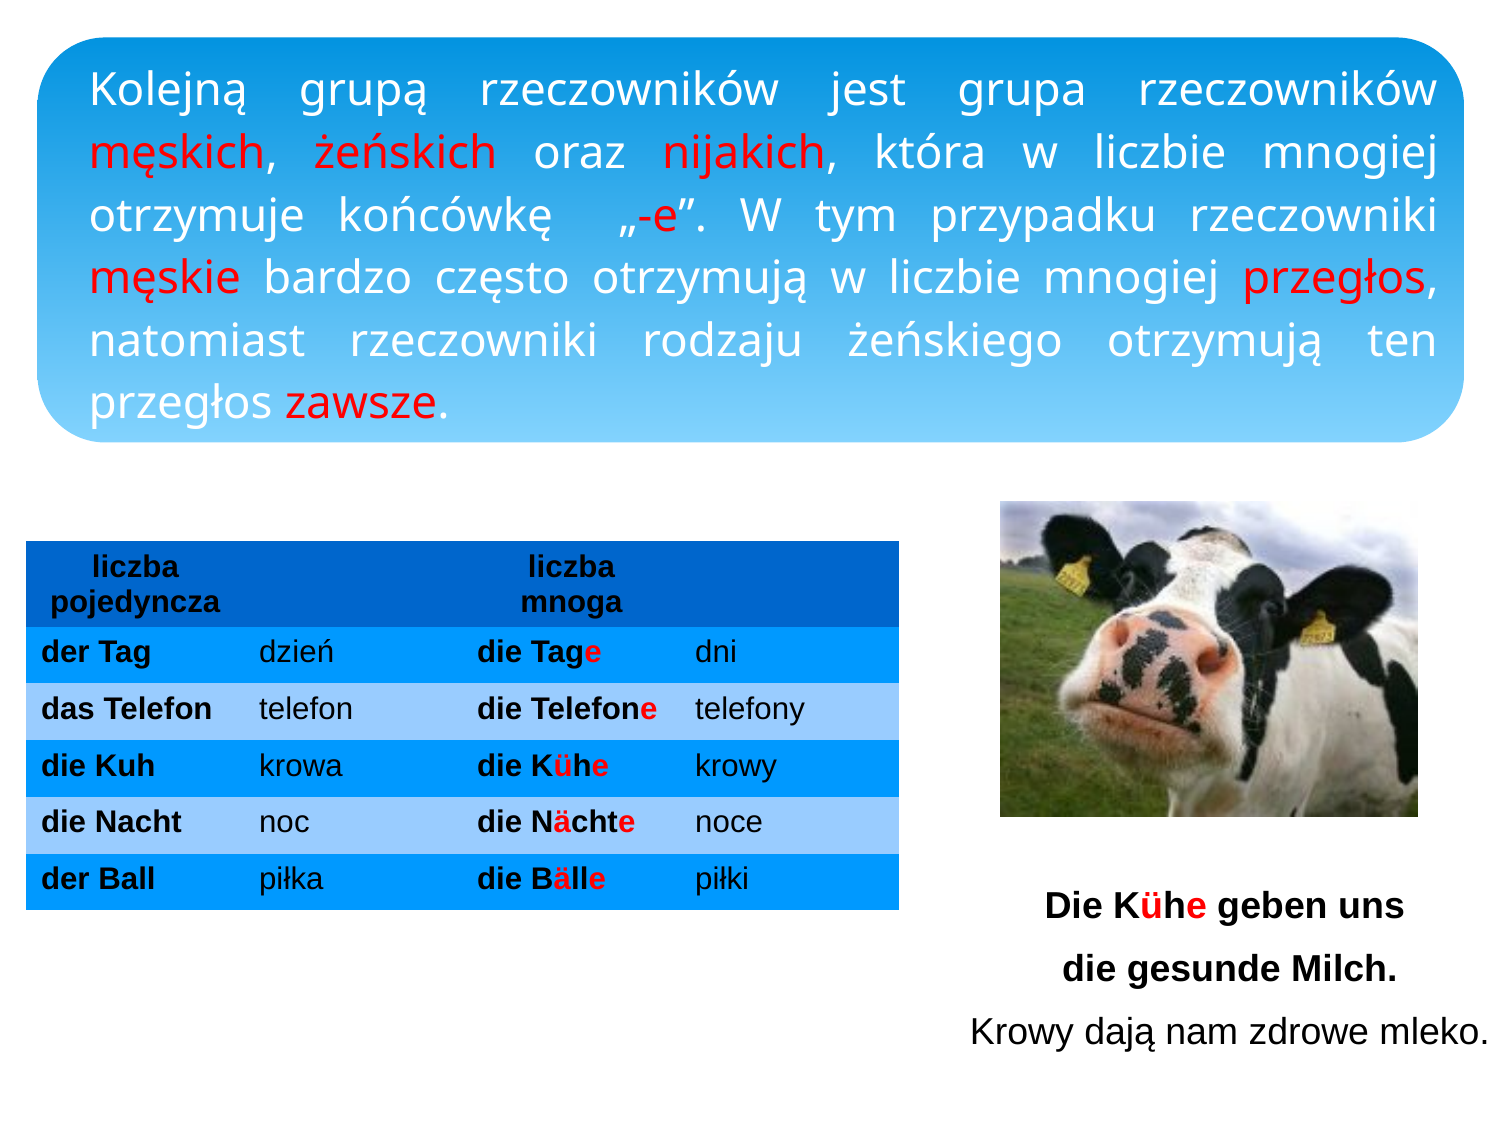

# Kolejną grupą rzeczowników jest grupa rzeczowników męskich, żeńskich oraz nijakich, która w liczbie mnogiej otrzymuje końcówkę „-e”. W tym przypadku rzeczowniki męskie bardzo często otrzymują w liczbie mnogiej przegłos, natomiast rzeczowniki rodzaju żeńskiego otrzymują ten przegłos zawsze.
| liczba pojedyncza | | liczba mnoga | |
| --- | --- | --- | --- |
| der Tag | dzień | die Tage | dni |
| das Telefon | telefon | die Telefone | telefony |
| die Kuh | krowa | die Kühe | krowy |
| die Nacht | noc | die Nächte | noce |
| der Ball | piłka | die Bälle | piłki |
Die Kühe geben uns
die gesunde Milch.
Krowy dają nam zdrowe mleko.